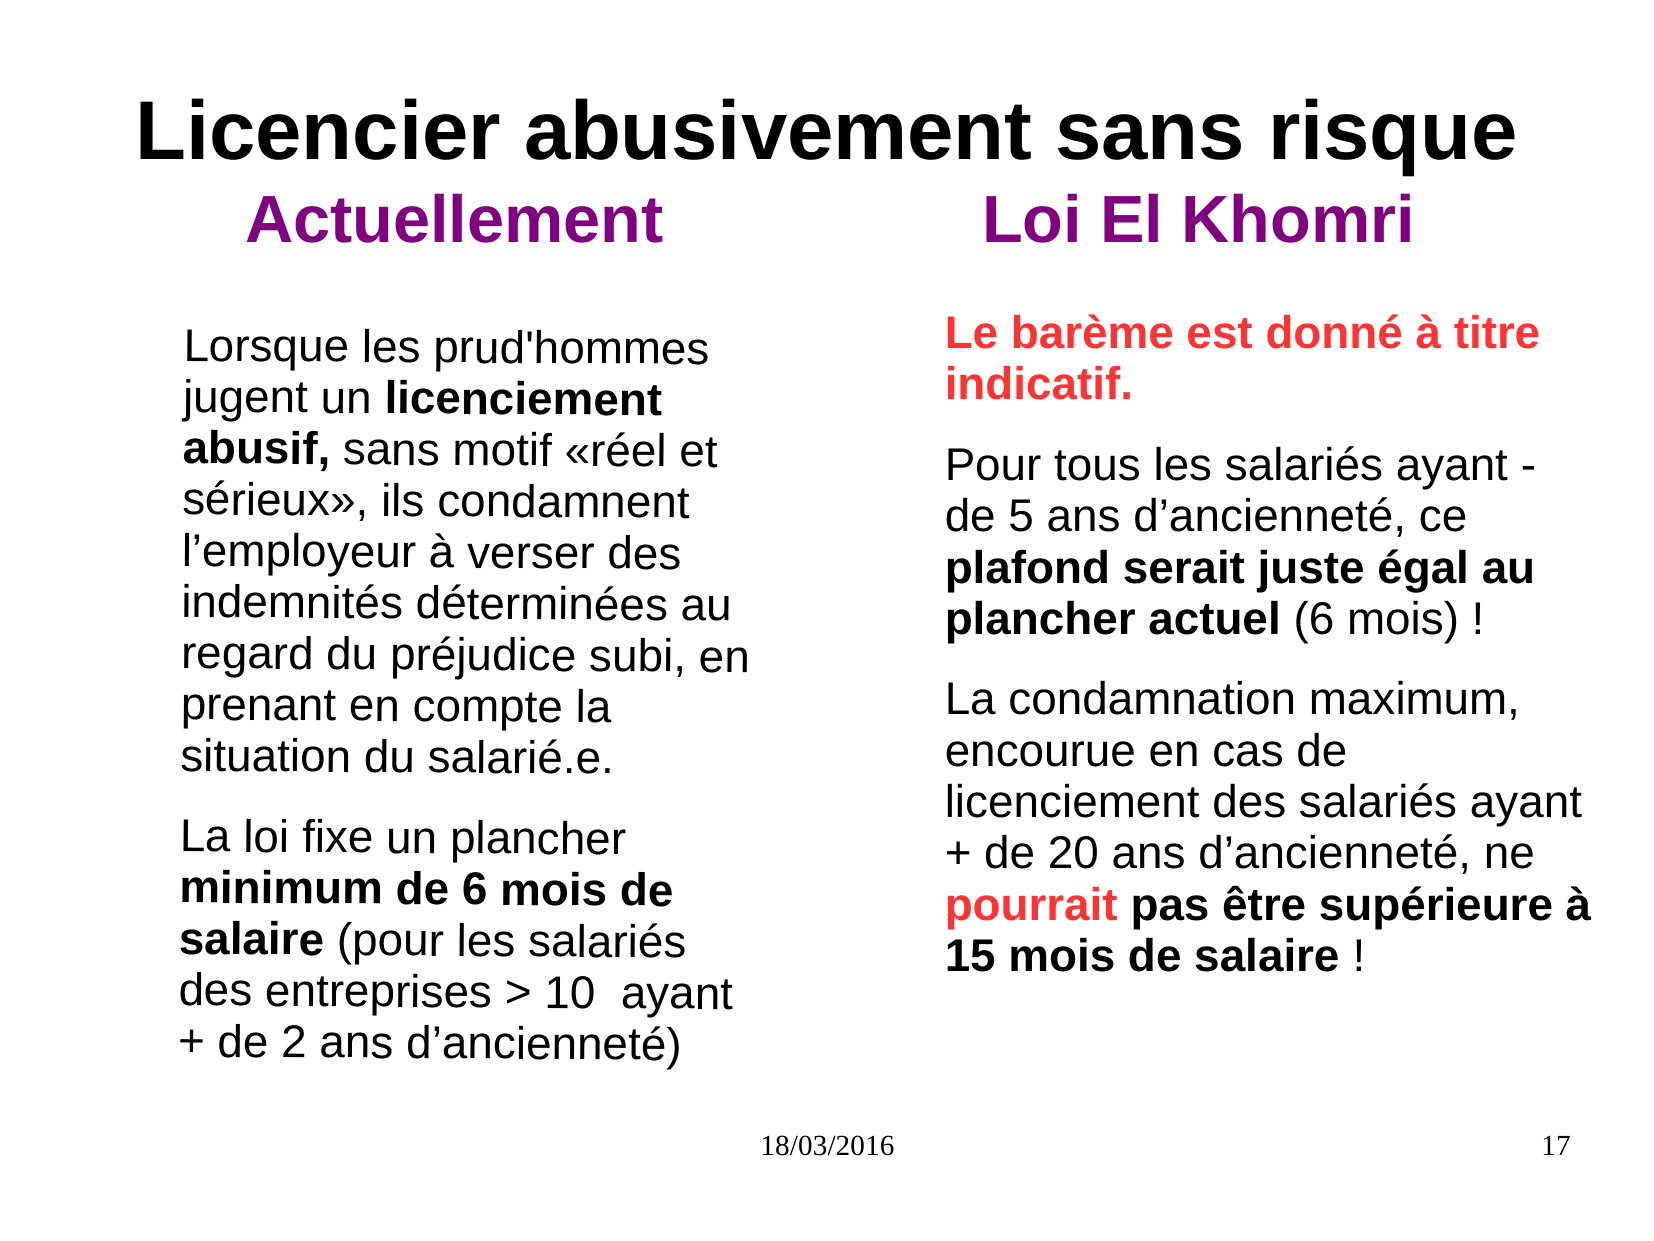

# Licencier abusivement sans risque
Actuellement
Loi El Khomri
Le barème est donné à titre indicatif.
Pour tous les salariés ayant - de 5 ans d’ancienneté, ce plafond serait juste égal au plancher actuel (6 mois) !
La condamnation maximum, encourue en cas de licenciement des salariés ayant + de 20 ans d’ancienneté, ne pourrait pas être supérieure à 15 mois de salaire !
Lorsque les prud'hommes jugent un licenciement abusif, sans motif «réel et sérieux», ils condamnent l’employeur à verser des indemnités déterminées au regard du préjudice subi, en prenant en compte la situation du salarié.e.
La loi fixe un plancher minimum de 6 mois de salaire (pour les salariés des entreprises > 10 ayant + de 2 ans d’ancienneté)
18/03/2016
17